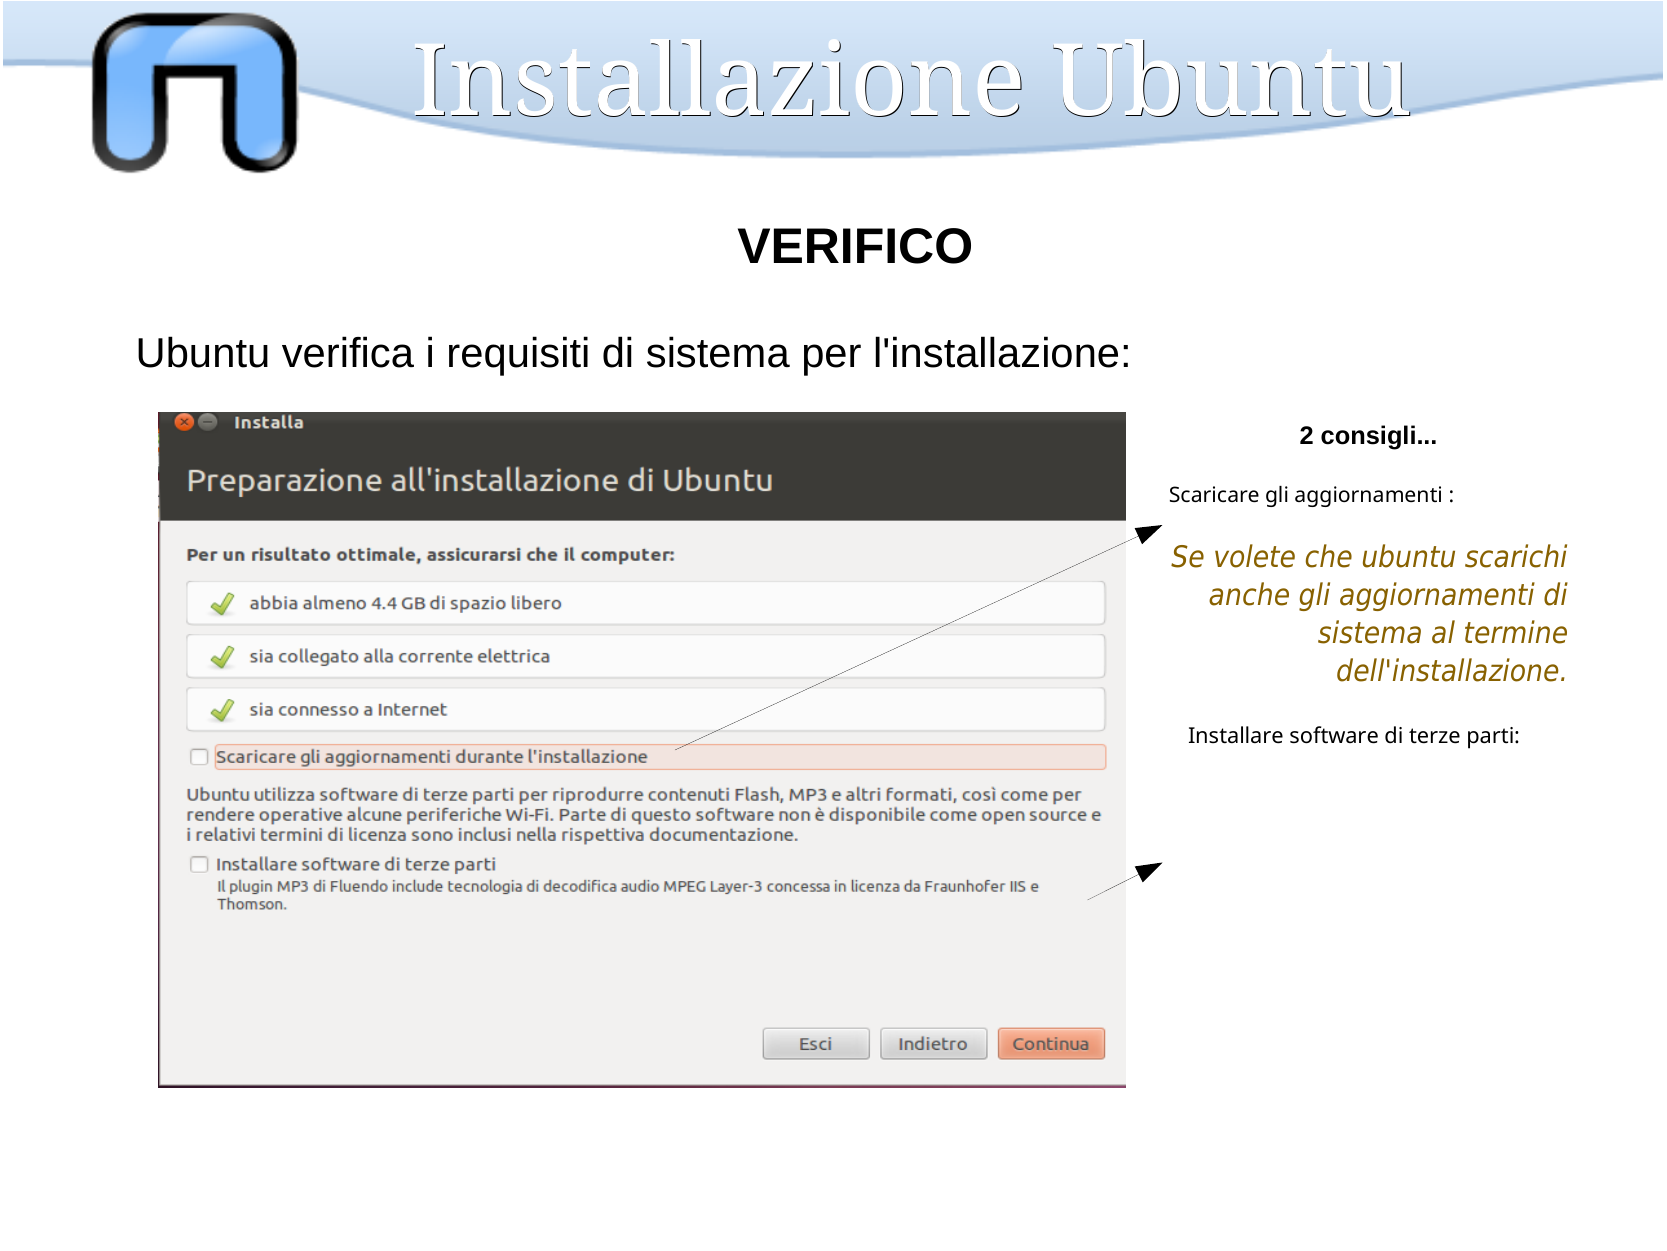

Installazione Ubuntu
# VERIFICO
Ubuntu verifica i requisiti di sistema per l'installazione:
2 consigli...
Scaricare gli aggiornamenti :
Se volete che ubuntu scarichi anche gli aggiornamenti di sistema al termine dell'installazione.
Installare software di terze parti:
Se volete che ubuntu installi anche i pacchetti necessari per ascoltare mp3 o vedere I DVD oppure i video su youtube (flash player)